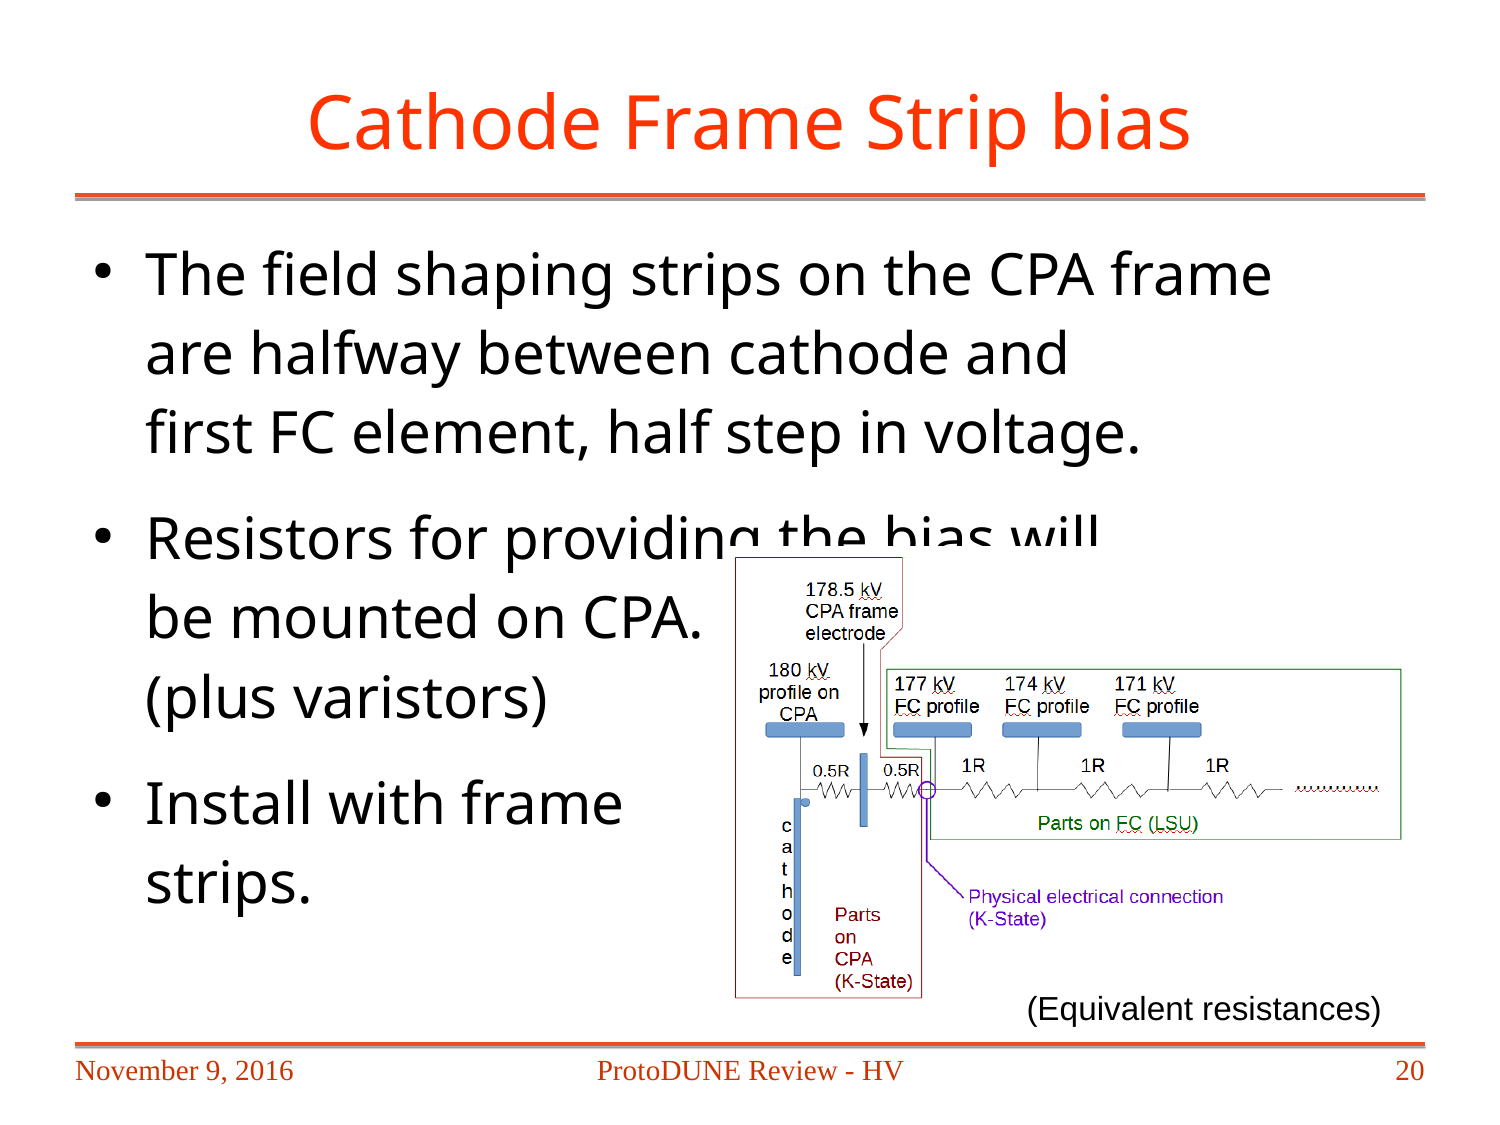

# Cathode Frame Strip bias
The field shaping strips on the CPA frame
are halfway between cathode and
first FC element, half step in voltage.
Resistors for providing the bias will
be mounted on CPA.
(plus varistors)
Install with frame
strips.
(Equivalent resistances)
November 9, 2016
ProtoDUNE Review - HV
20